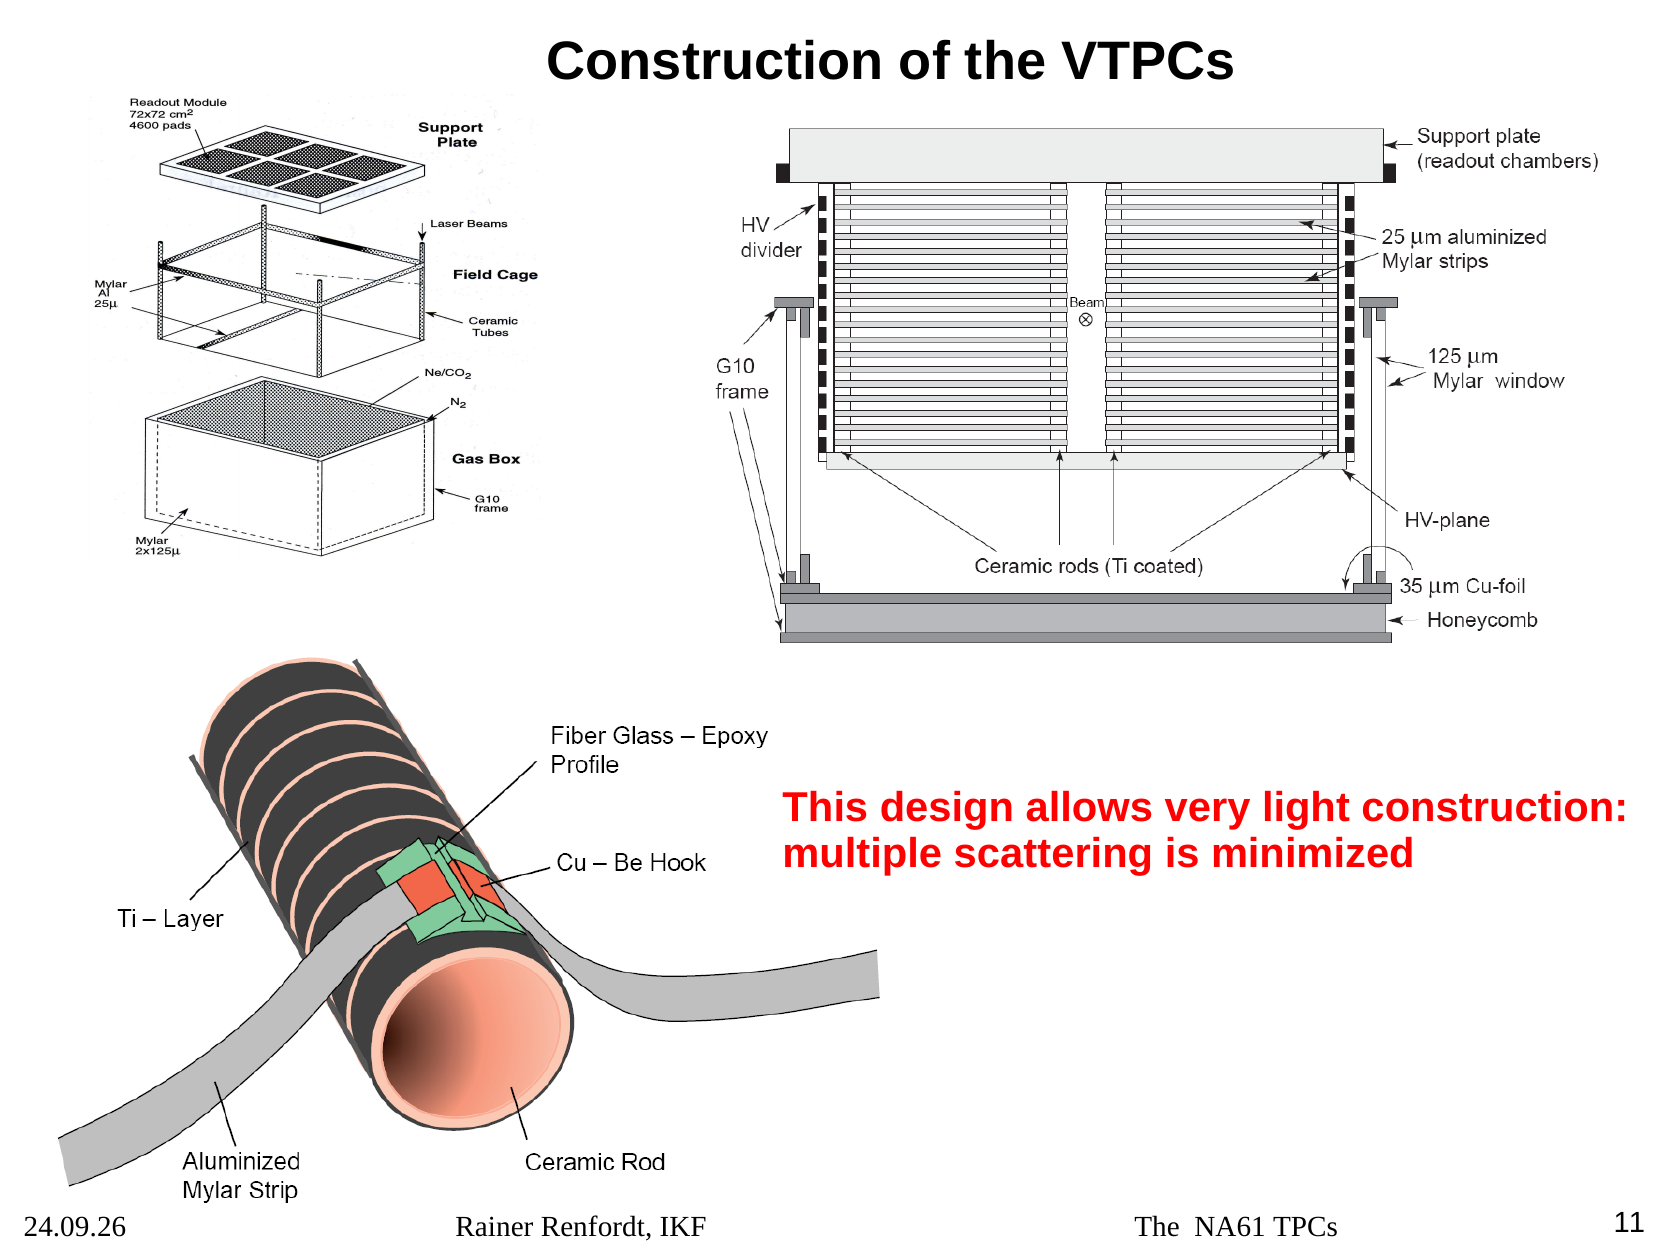

Construction of the VTPCs
This design allows very light construction:
multiple scattering is minimized